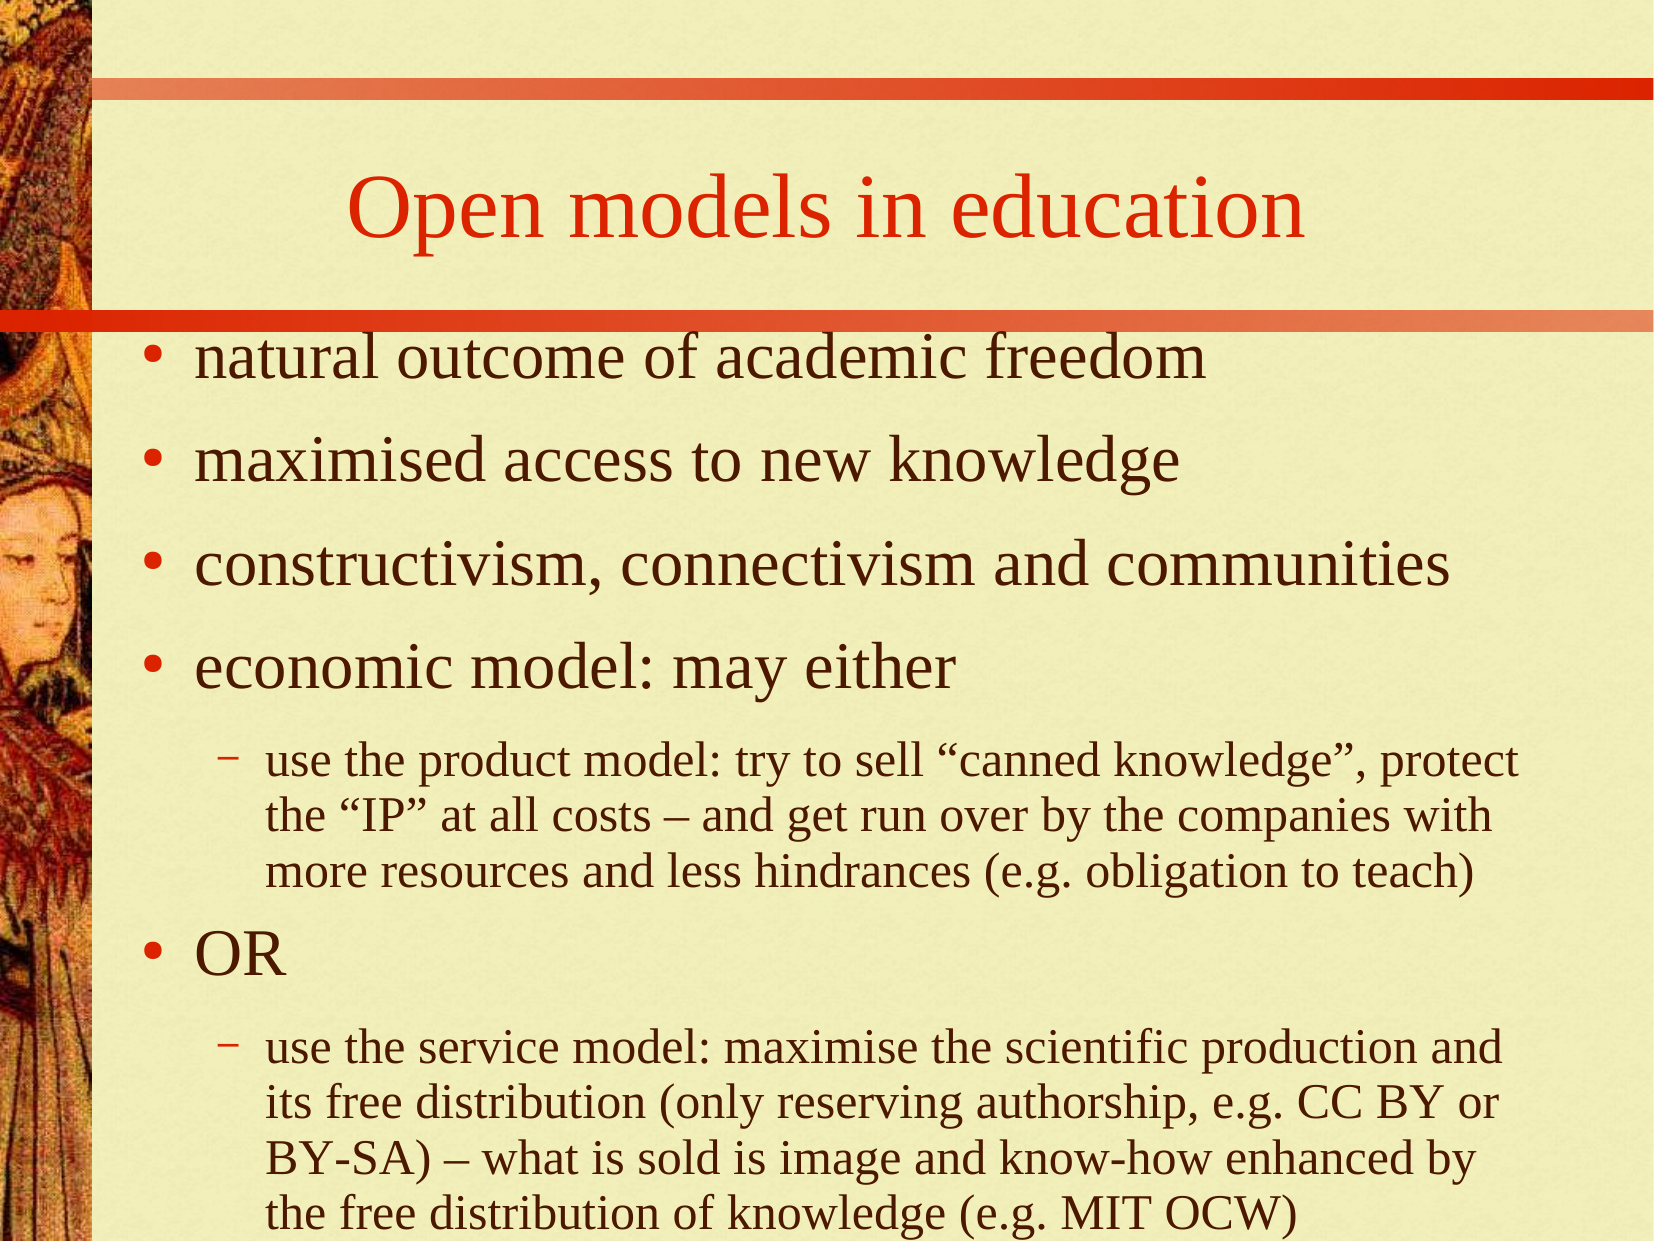

# Open models in education
natural outcome of academic freedom
maximised access to new knowledge
constructivism, connectivism and communities
economic model: may either
use the product model: try to sell “canned knowledge”, protect the “IP” at all costs – and get run over by the companies with more resources and less hindrances (e.g. obligation to teach)
OR
use the service model: maximise the scientific production and its free distribution (only reserving authorship, e.g. CC BY or BY-SA) – what is sold is image and know-how enhanced by the free distribution of knowledge (e.g. MIT OCW)